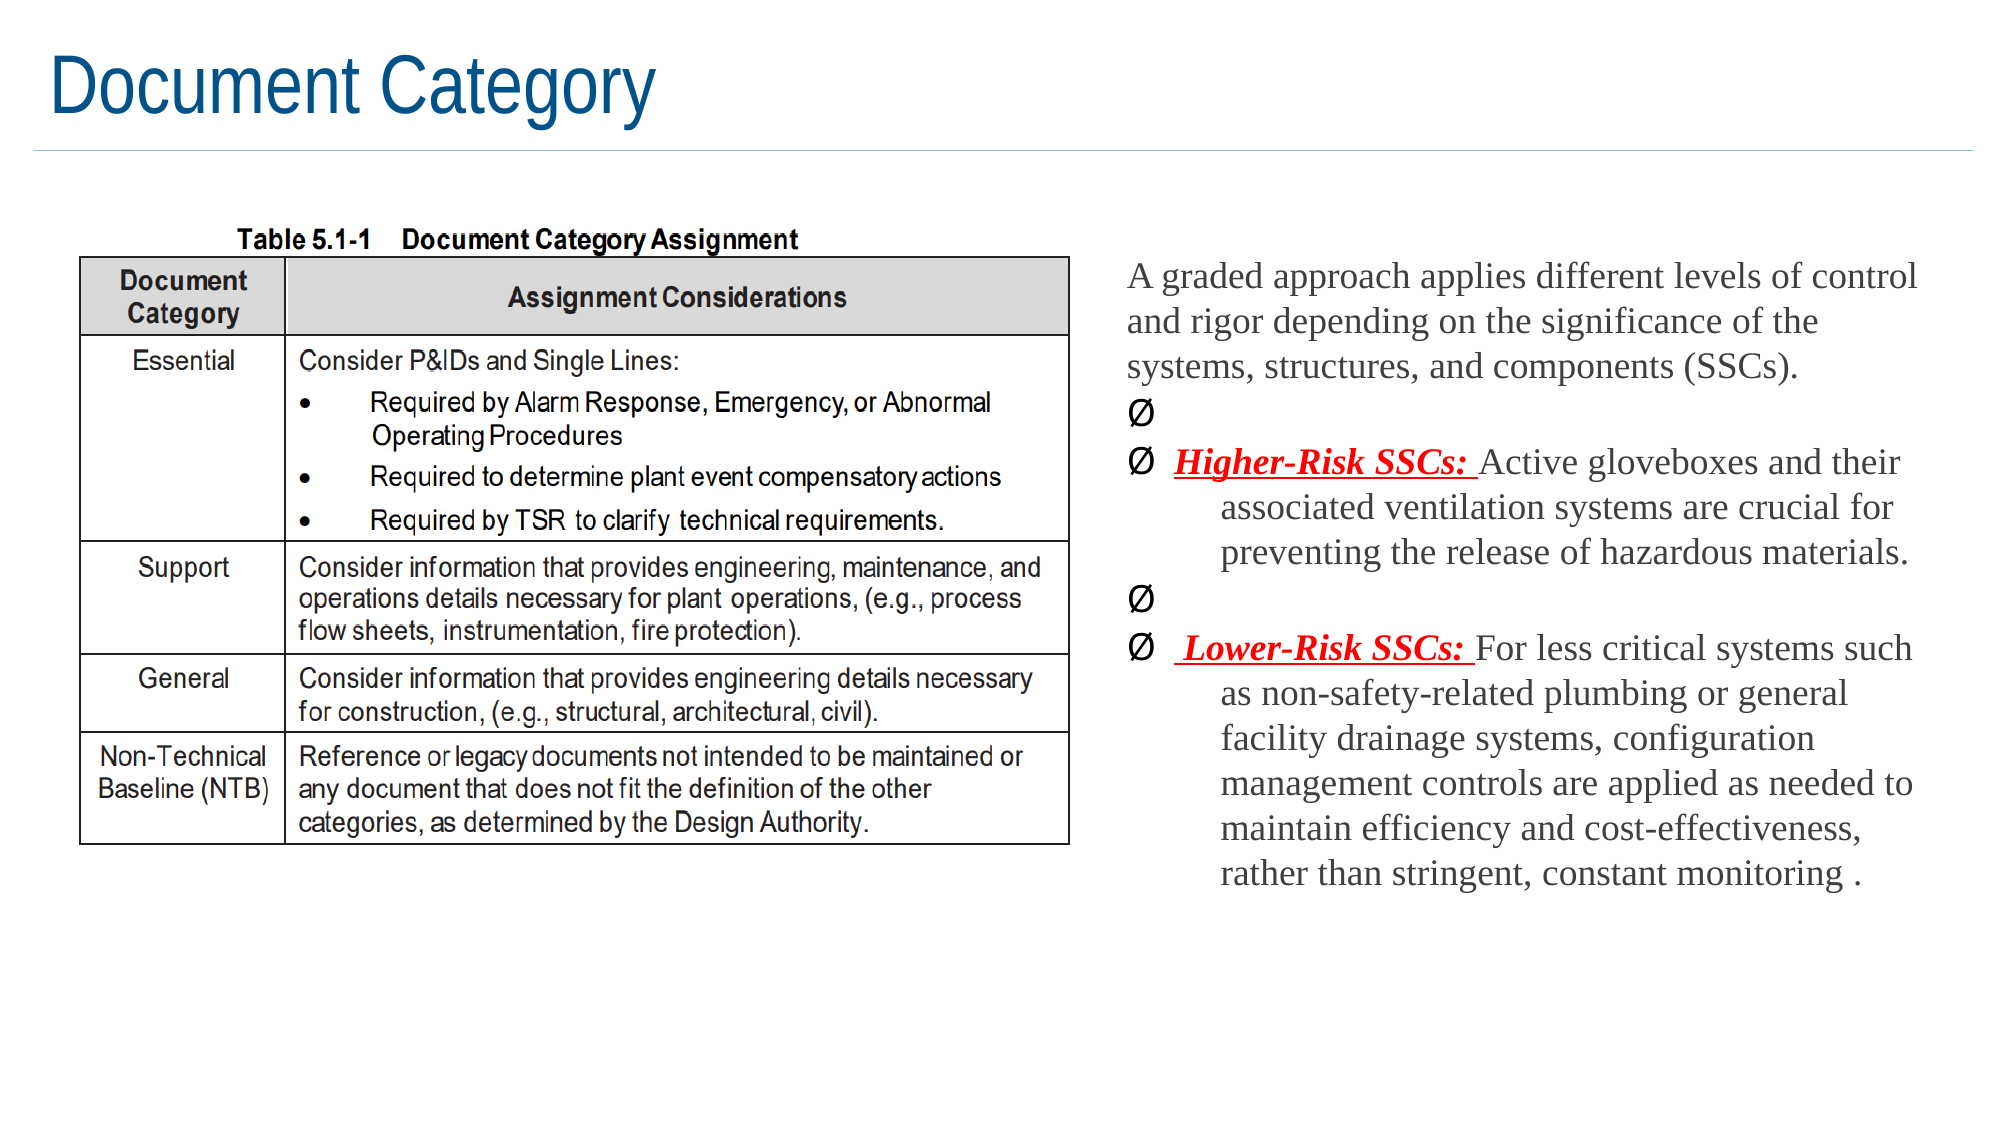

# Document Category
A graded approach applies different levels of control and rigor depending on the significance of the systems, structures, and components (SSCs).
Higher-Risk SSCs: Active gloveboxes and their associated ventilation systems are crucial for preventing the release of hazardous materials.
 Lower-Risk SSCs: For less critical systems such as non-safety-related plumbing or general facility drainage systems, configuration management controls are applied as needed to maintain efficiency and cost-effectiveness, rather than stringent, constant monitoring .